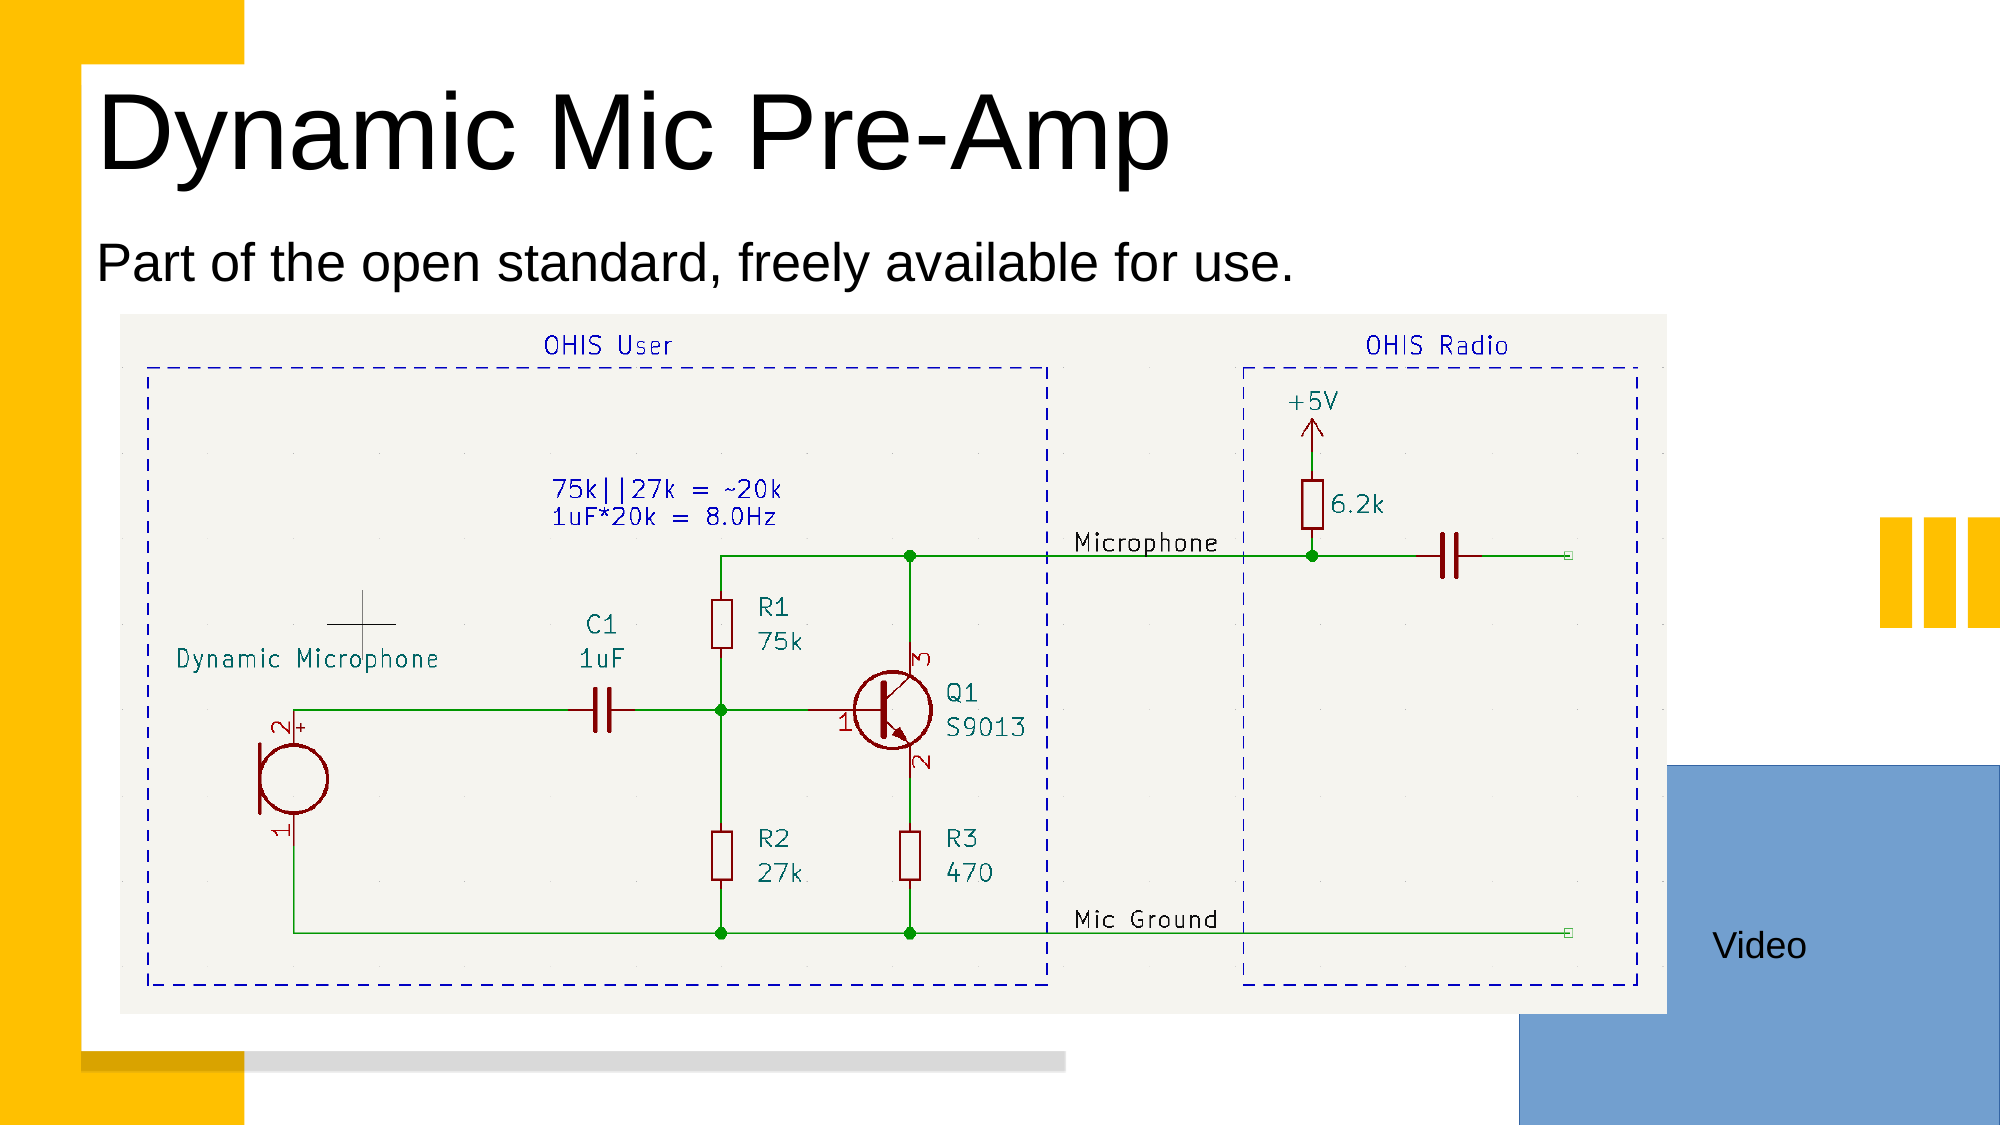

Video
Dynamic Mic Pre-Amp
Part of the open standard, freely available for use.